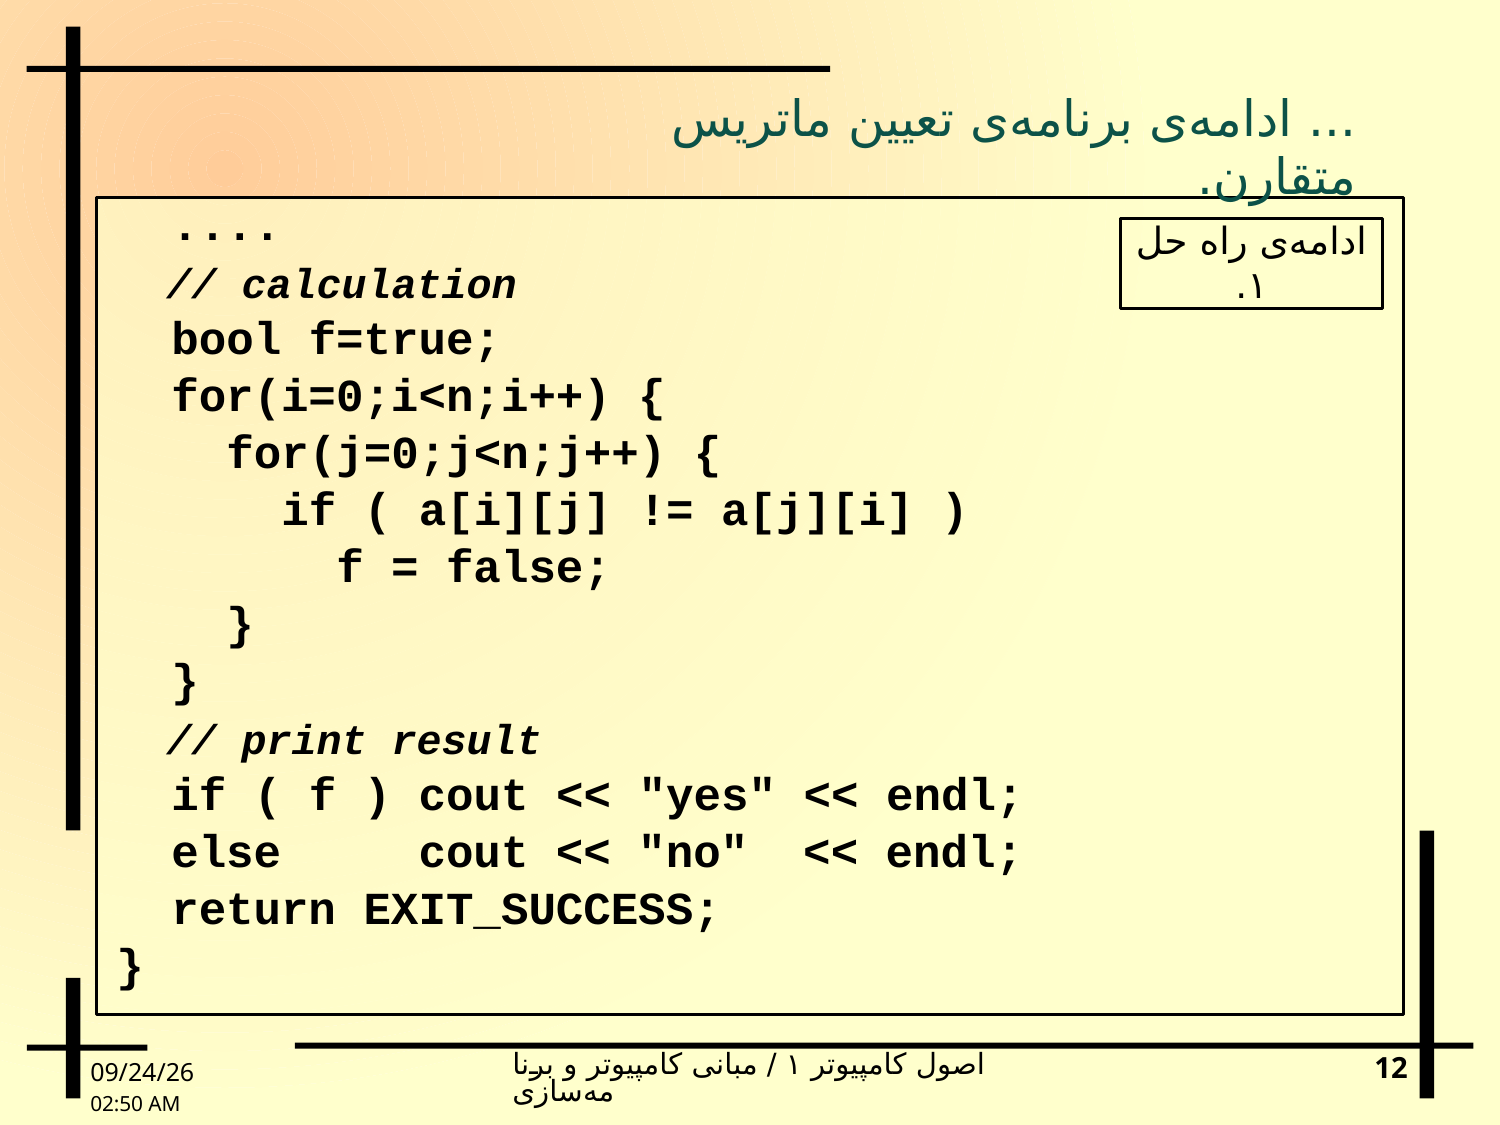

... ادامه‌ی برنامه‌ی تعیین ماتریس متقارن.
# ....
 // calculation
 bool f=true;
 for(i=0;i<n;i++) {
 for(j=0;j<n;j++) {
 if ( a[i][j] != a[j][i] )
 f = false;
 }
 }
 // print result
 if ( f ) cout << "yes" << endl;
 else cout << "no" << endl;
 return EXIT_SUCCESS;
}
ادامه‌ی راه حل ۱.
اصول کامپیوتر ۱ / مبانی کامپیوتر و برنامه‌سازی
12